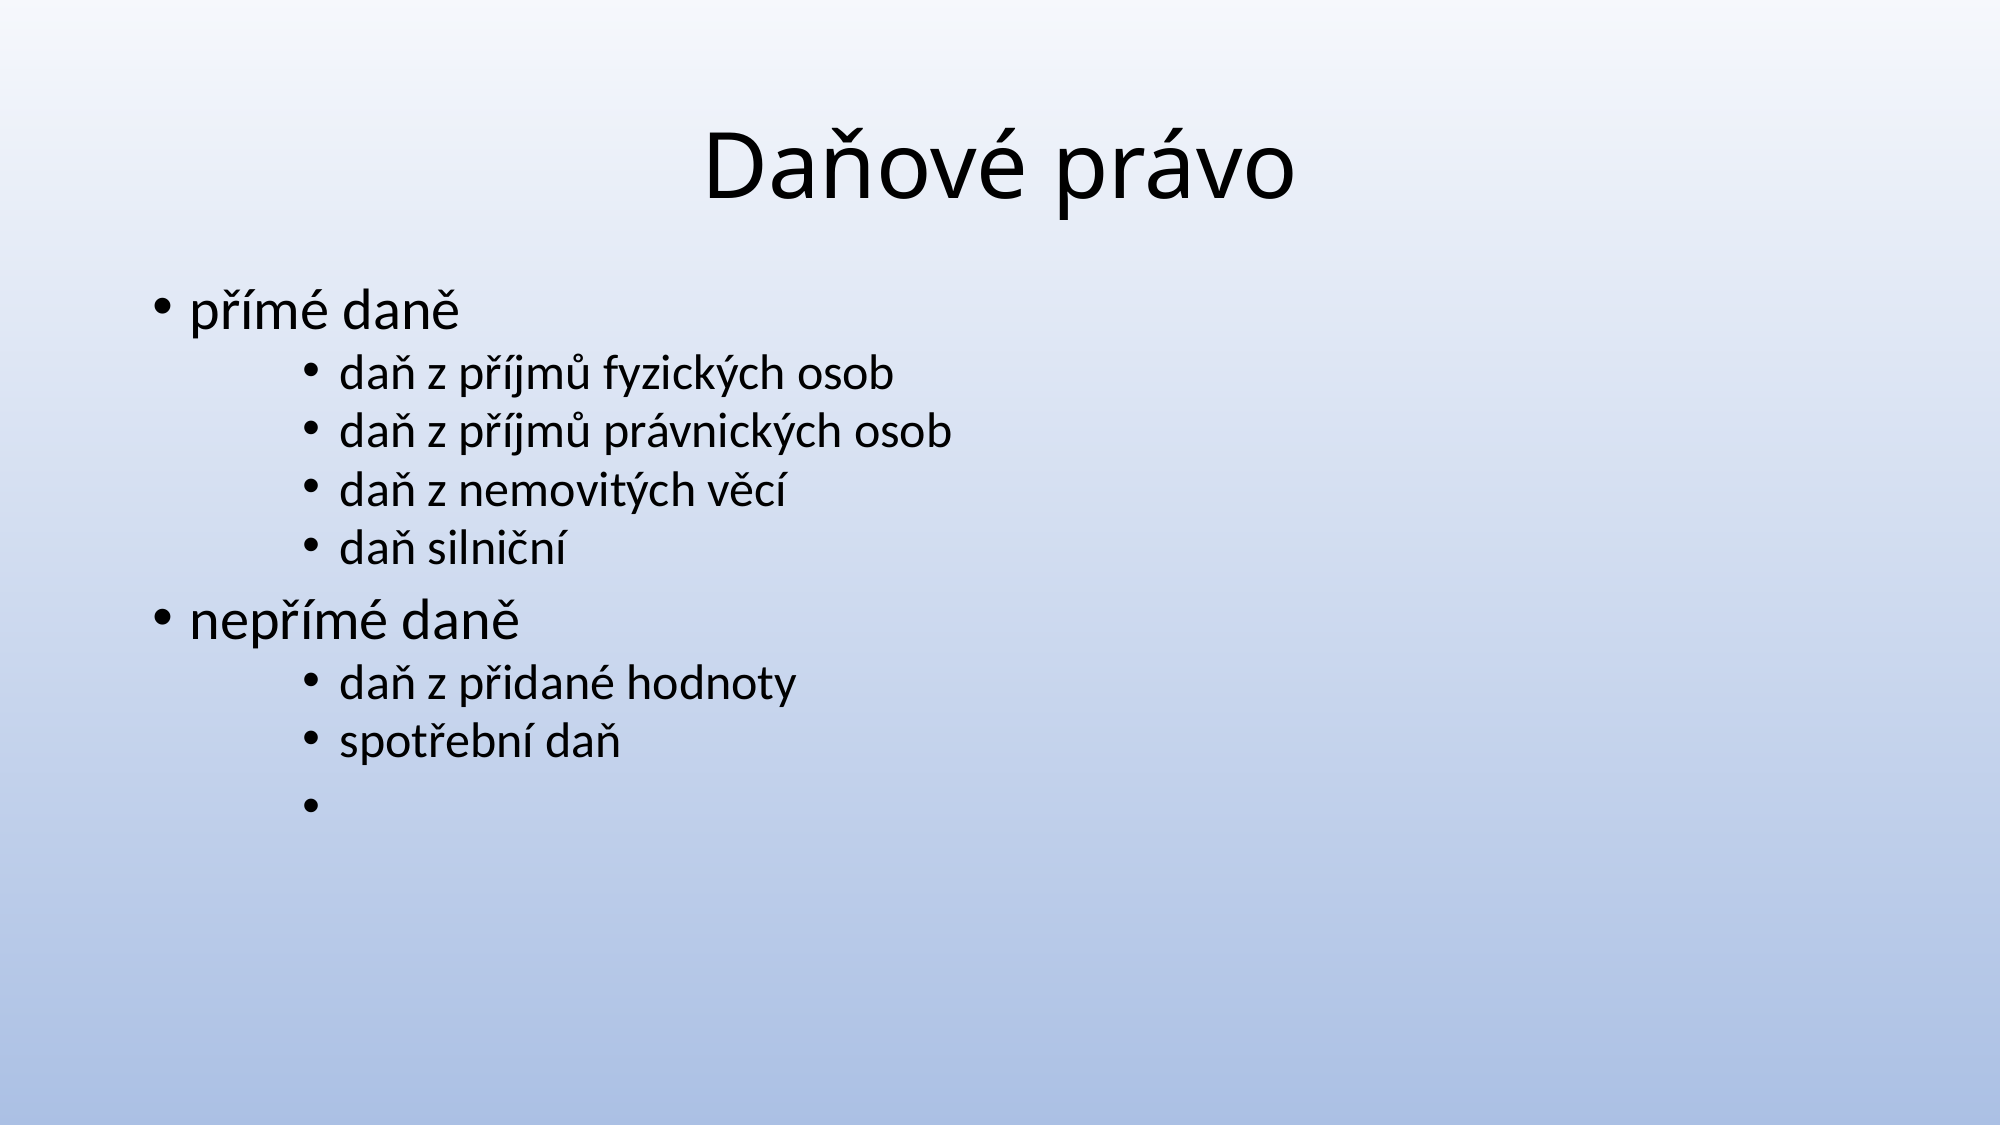

# Daňové právo
přímé daně
daň z příjmů fyzických osob
daň z příjmů právnických osob
daň z nemovitých věcí
daň silniční
nepřímé daně
daň z přidané hodnoty
spotřební daň